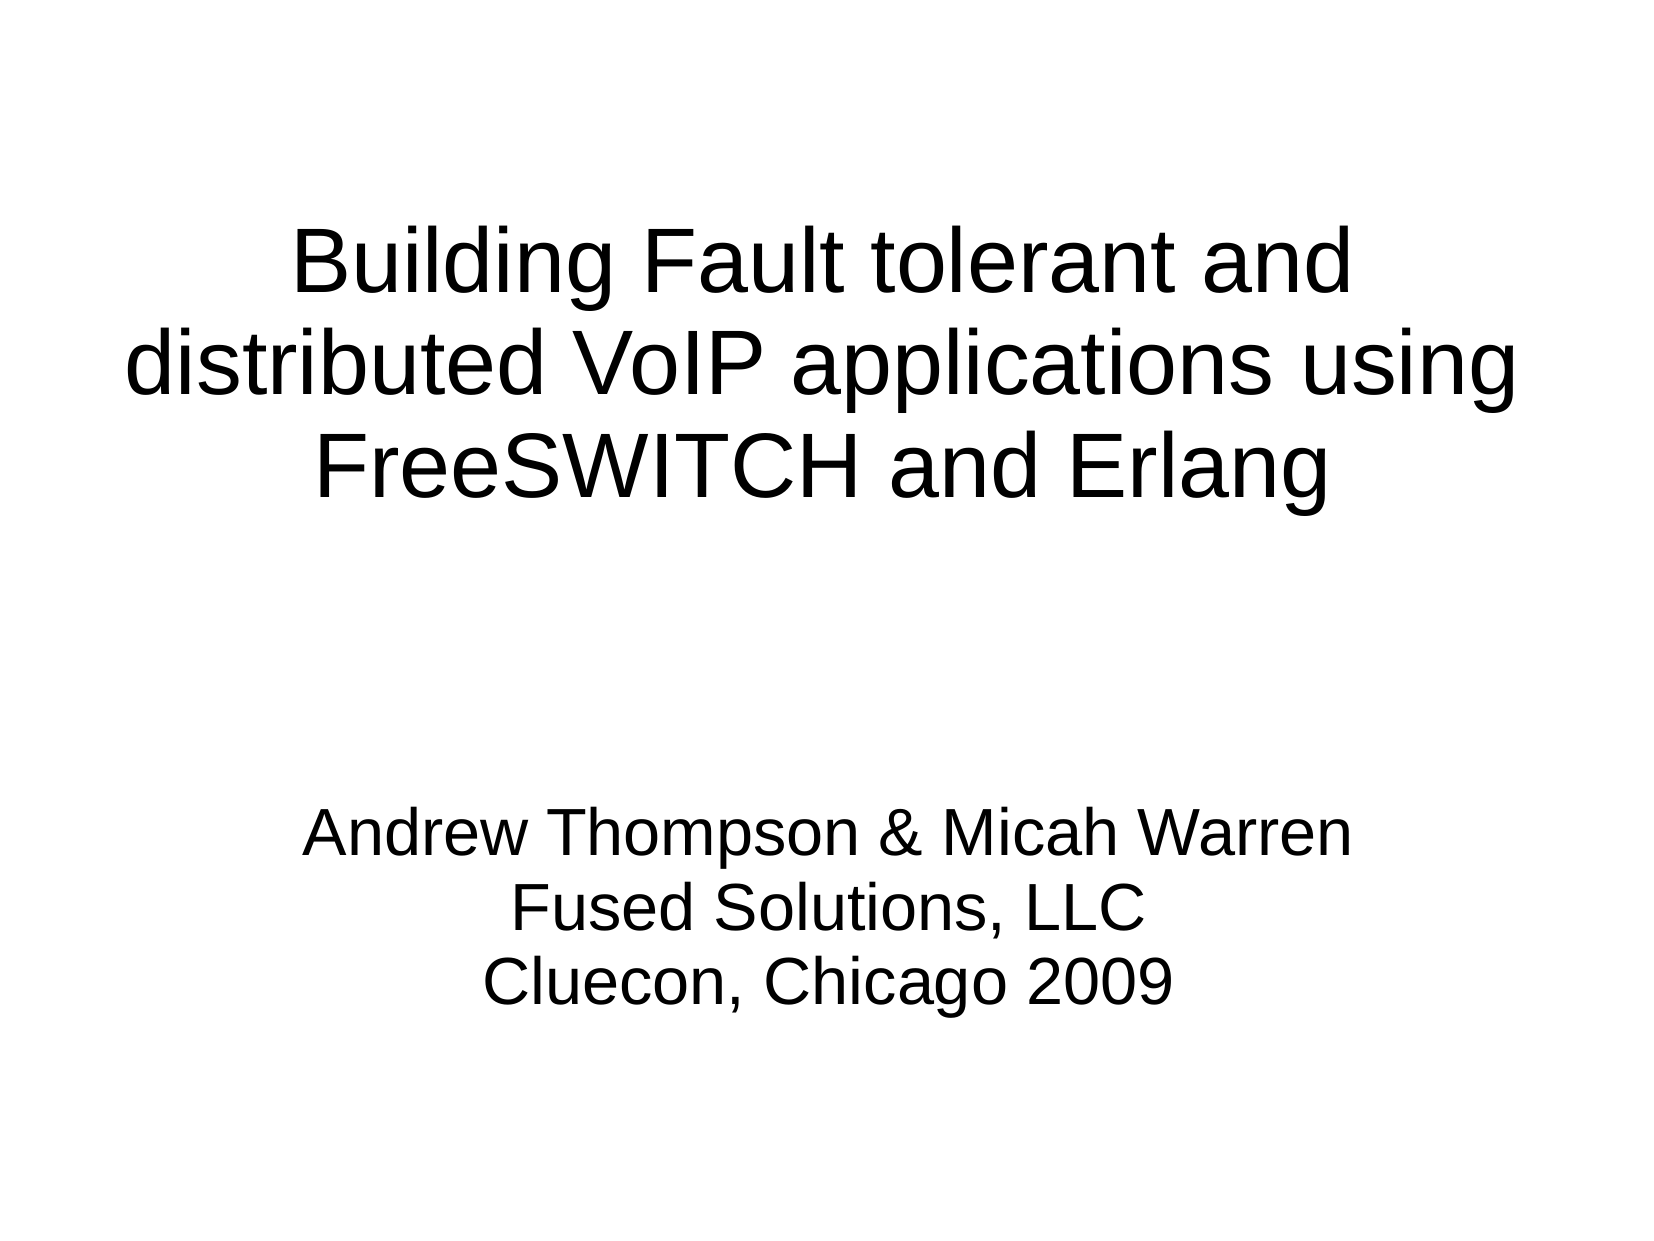

# Building Fault tolerant and distributed VoIP applications using FreeSWITCH and Erlang
Andrew Thompson & Micah Warren
Fused Solutions, LLC
Cluecon, Chicago 2009